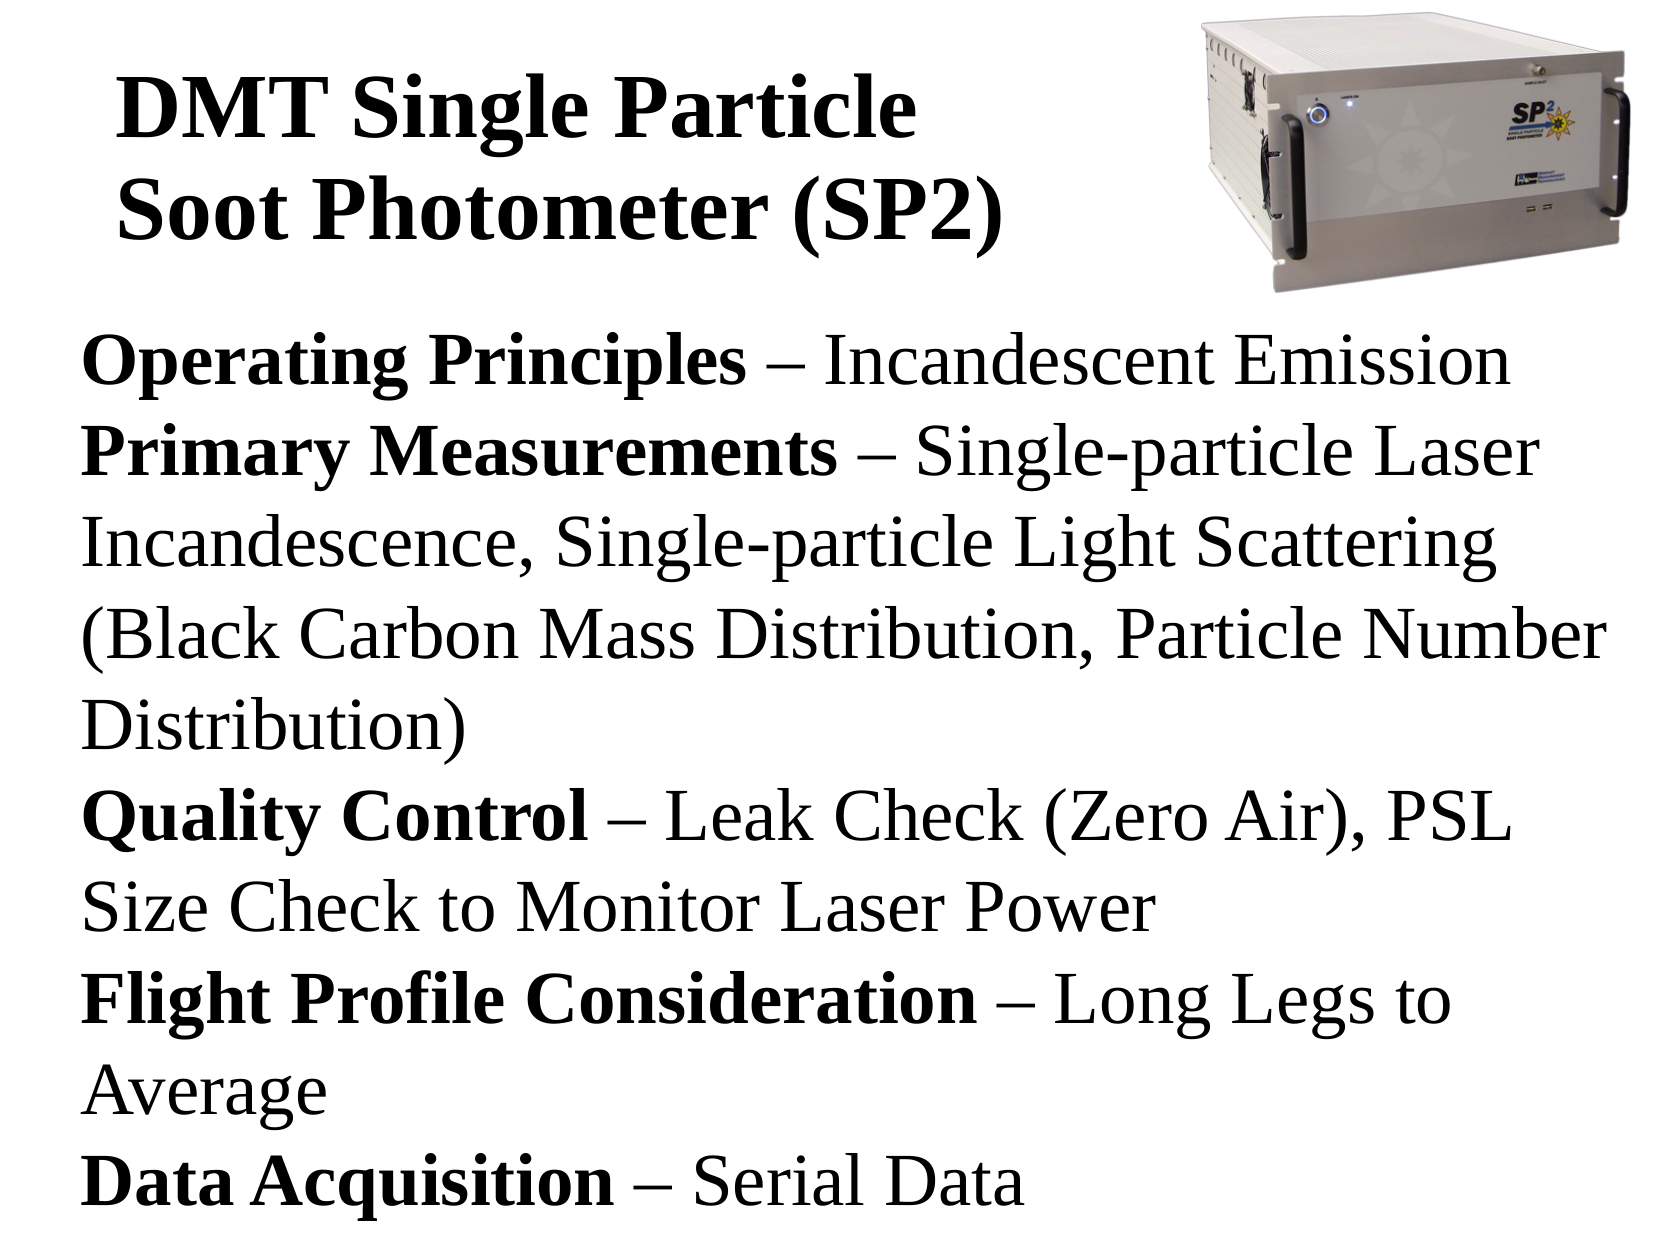

# DMT Single Particle Soot Photometer (SP2)
Operating Principles – Incandescent Emission
Primary Measurements – Single-particle Laser Incandescence, Single-particle Light Scattering (Black Carbon Mass Distribution, Particle Number Distribution)
Quality Control – Leak Check (Zero Air), PSL Size Check to Monitor Laser Power
Flight Profile Consideration – Long Legs to Average
Data Acquisition – Serial Data